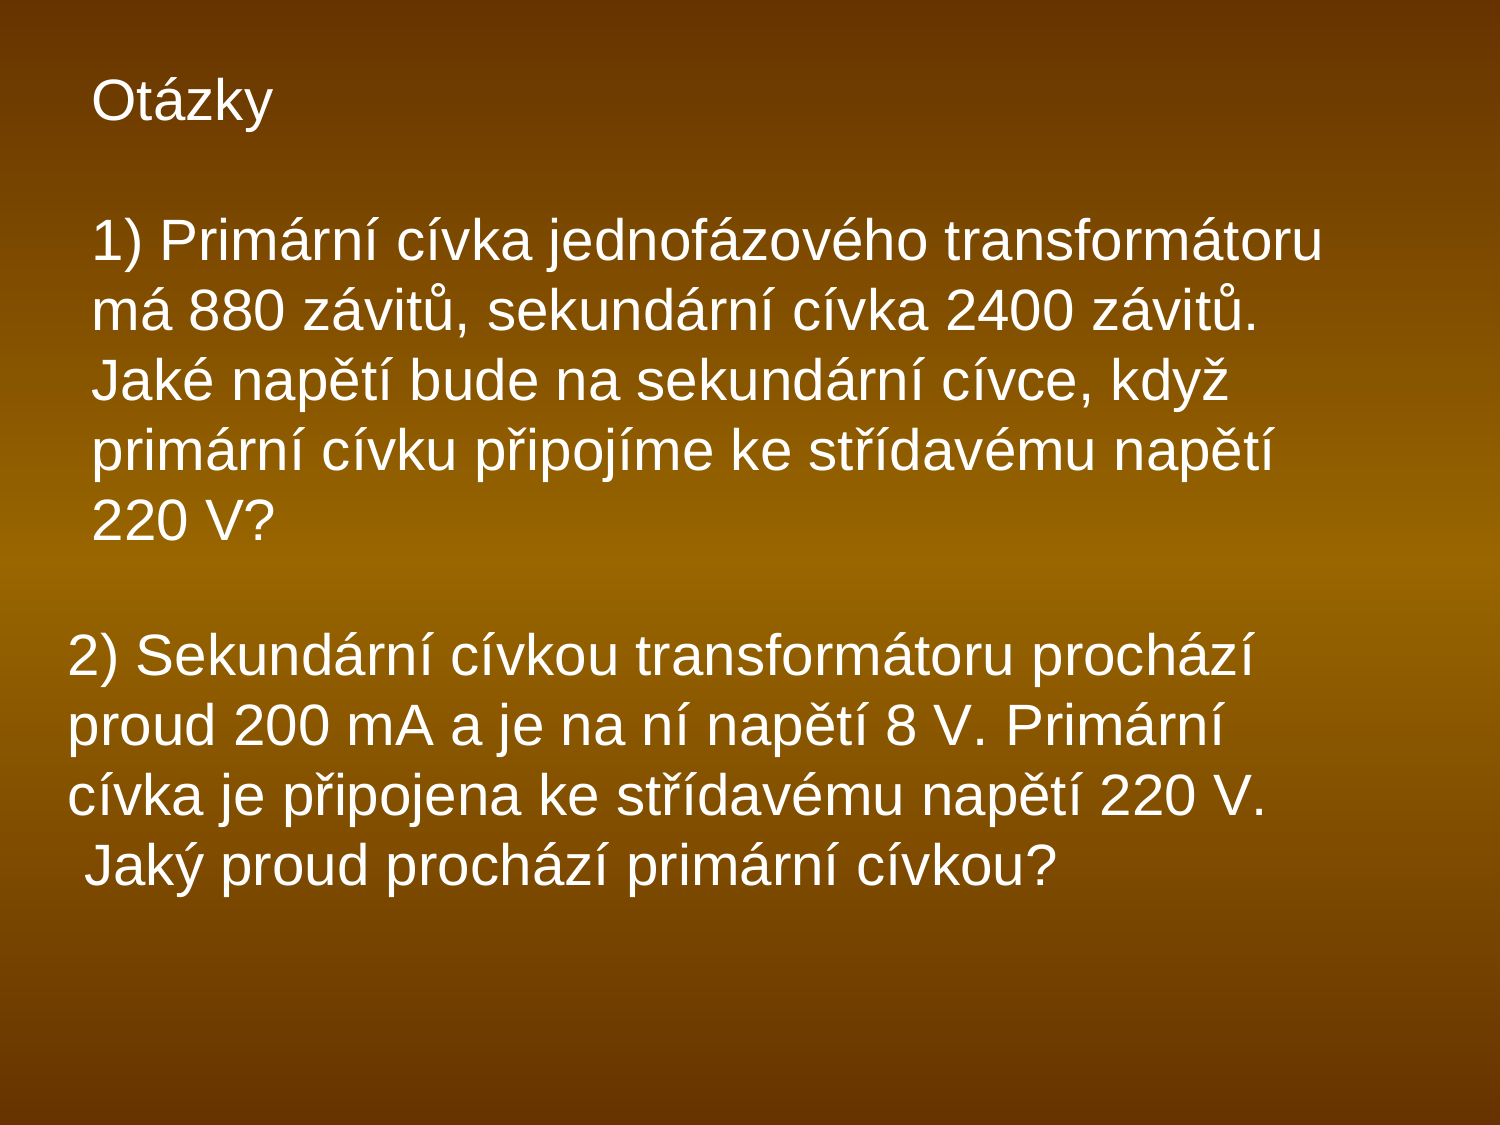

Otázky
1) Primární cívka jednofázového transformátoru má 880 závitů, sekundární cívka 2400 závitů. Jaké napětí bude na sekundární cívce, když primární cívku připojíme ke střídavému napětí 220 V?
2) Sekundární cívkou transformátoru prochází proud 200 mA a je na ní napětí 8 V. Primární cívka je připojena ke střídavému napětí 220 V.
 Jaký proud prochází primární cívkou?